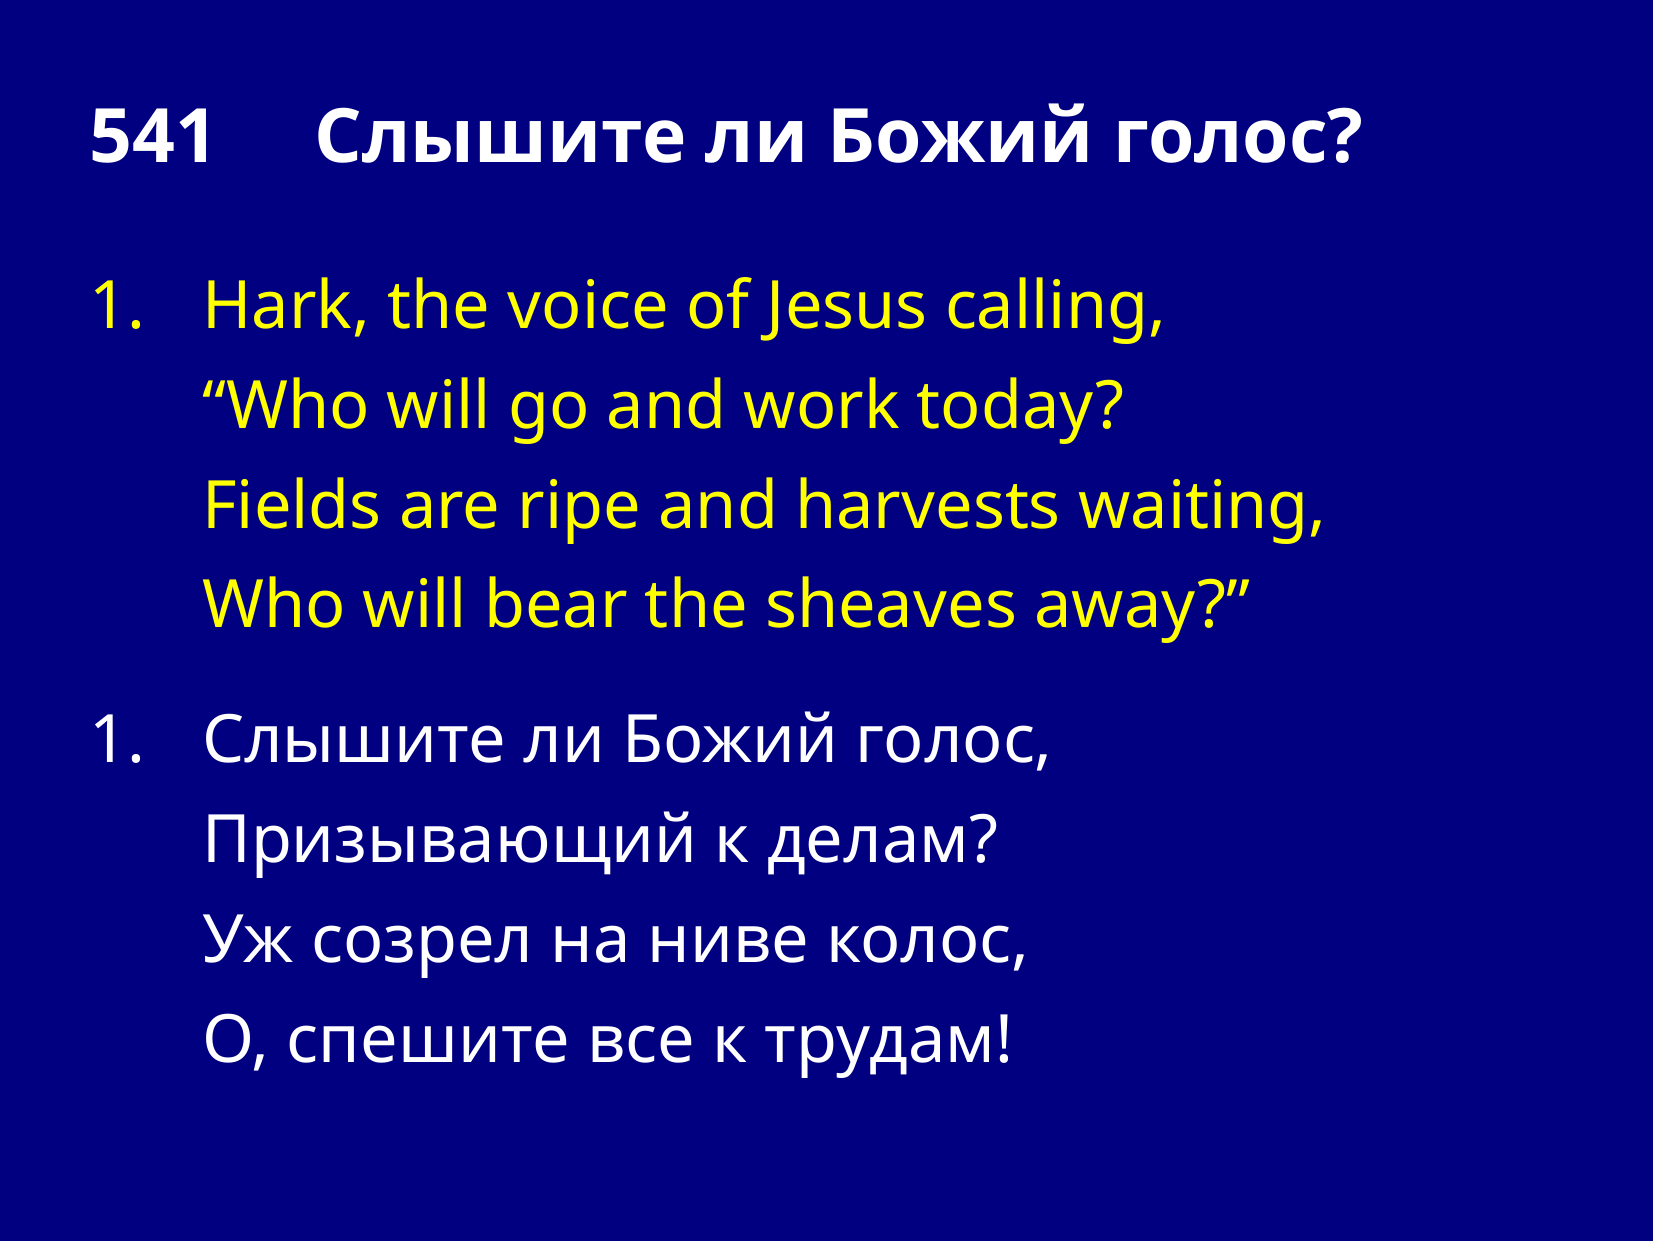

541	Слышите ли Божий голос?
1.	Hark, the voice of Jesus calling,
	“Who will go and work today?
	Fields are ripe and harvests waiting,
	Who will bear the sheaves away?”
1.	Слышите ли Божий голос,
	Призывающий к делам?
	Уж созрел на ниве колос,
	О, спешите все к трудам!